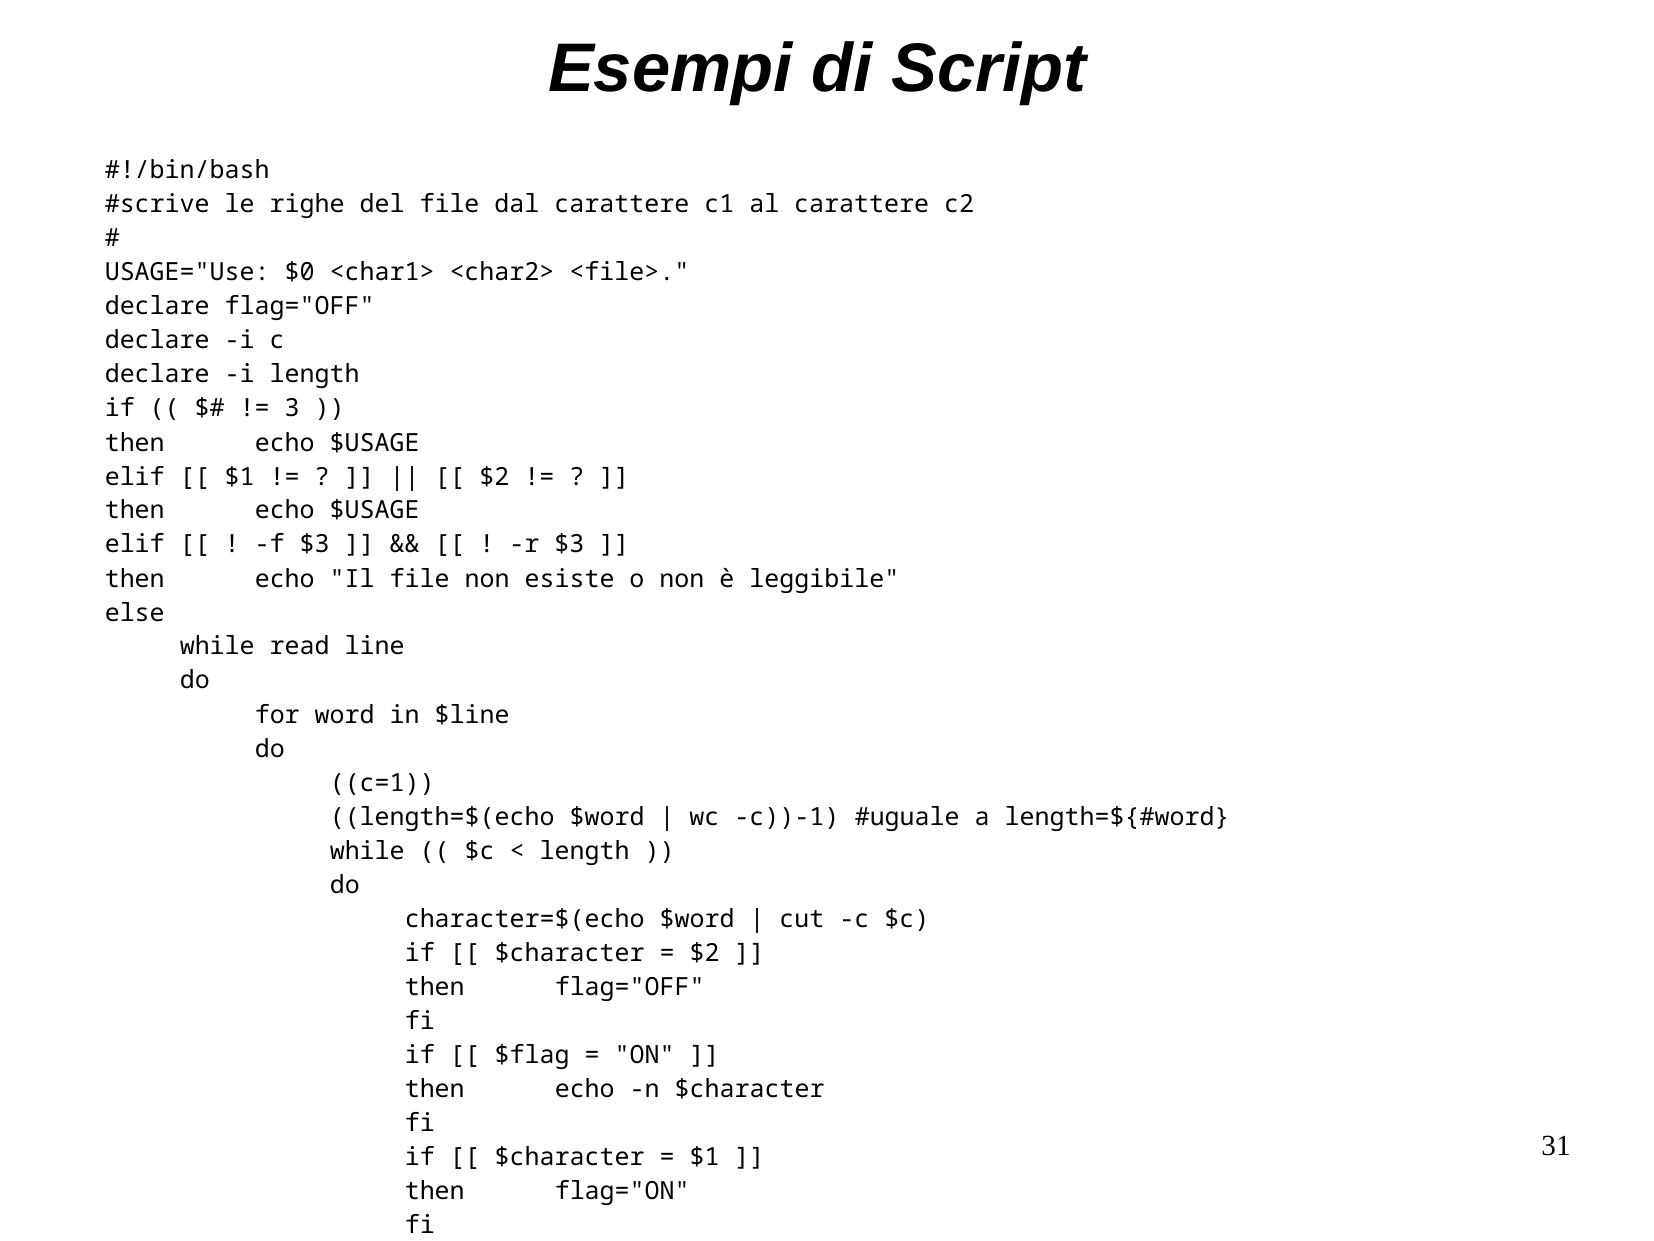

# Esempi di Script
#!/bin/bash
#scrive le righe del file dal carattere c1 al carattere c2
#
USAGE="Use: $0 <char1> <char2> <file>."
declare flag="OFF"
declare -i c
declare -i length
if (( $# != 3 ))
then 	echo $USAGE
elif [[ $1 != ? ]] || [[ $2 != ? ]]
then 	echo $USAGE
elif [[ ! -f $3 ]] && [[ ! -r $3 ]]
then 	echo "Il file non esiste o non è leggibile"
else
 	while read line
 	do
		for word in $line
		do
			((c=1))
			((length=$(echo $word | wc -c))-1)	#uguale a length=${#word}
			while (( $c < length ))
 			do
		 		character=$(echo $word | cut -c $c)
 		 		if [[ $character = $2 ]]
 		 		then		flag="OFF"
		 		fi
		 		if [[ $flag = "ON" ]]
		 		then		echo -n $character
		 		fi
		 		if [[ $character = $1 ]]
		 		then		flag="ON"
		 		fi
		 		((c=$c+1))
			done
		done
 	done < $3
fi
31